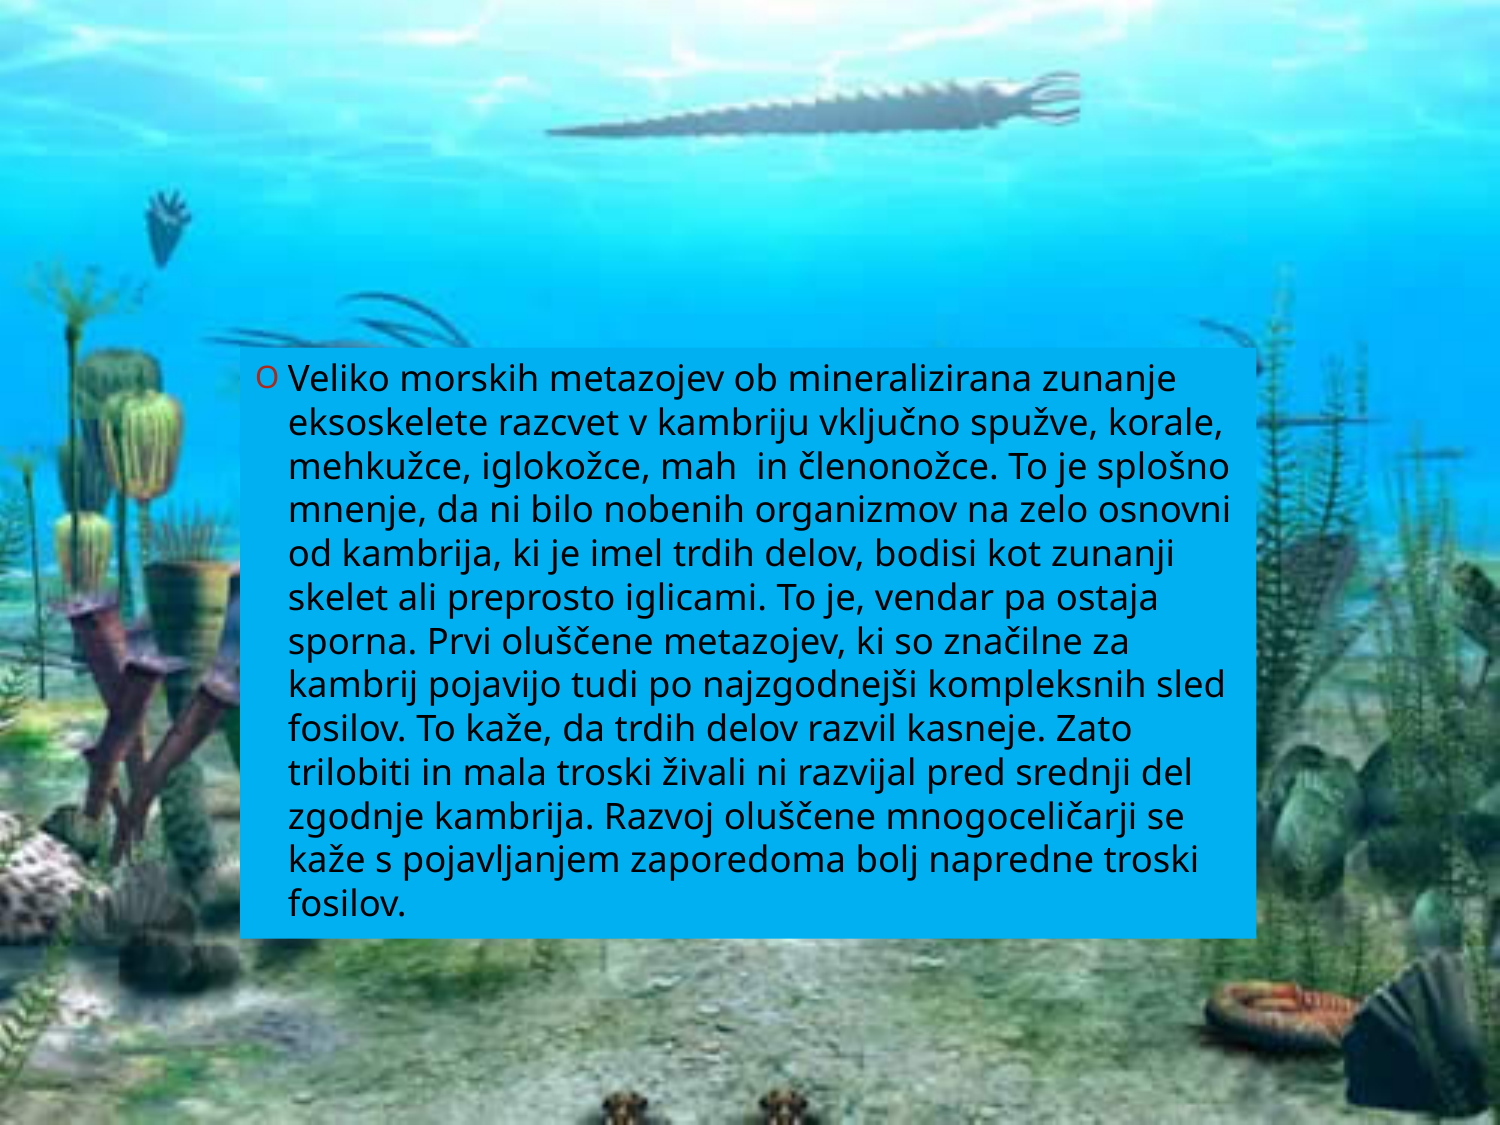

#
Veliko morskih metazojev ob mineralizirana zunanje eksoskelete razcvet v kambriju vključno spužve, korale, mehkužce, iglokožce, mah in členonožce. To je splošno mnenje, da ni bilo nobenih organizmov na zelo osnovni od kambrija, ki je imel trdih delov, bodisi kot zunanji skelet ali preprosto iglicami. To je, vendar pa ostaja sporna. Prvi oluščene metazojev, ki so značilne za kambrij pojavijo tudi po najzgodnejši kompleksnih sled fosilov. To kaže, da trdih delov razvil kasneje. Zato trilobiti in mala troski živali ni razvijal pred srednji del zgodnje kambrija. Razvoj oluščene mnogoceličarji se kaže s pojavljanjem zaporedoma bolj napredne troski fosilov.